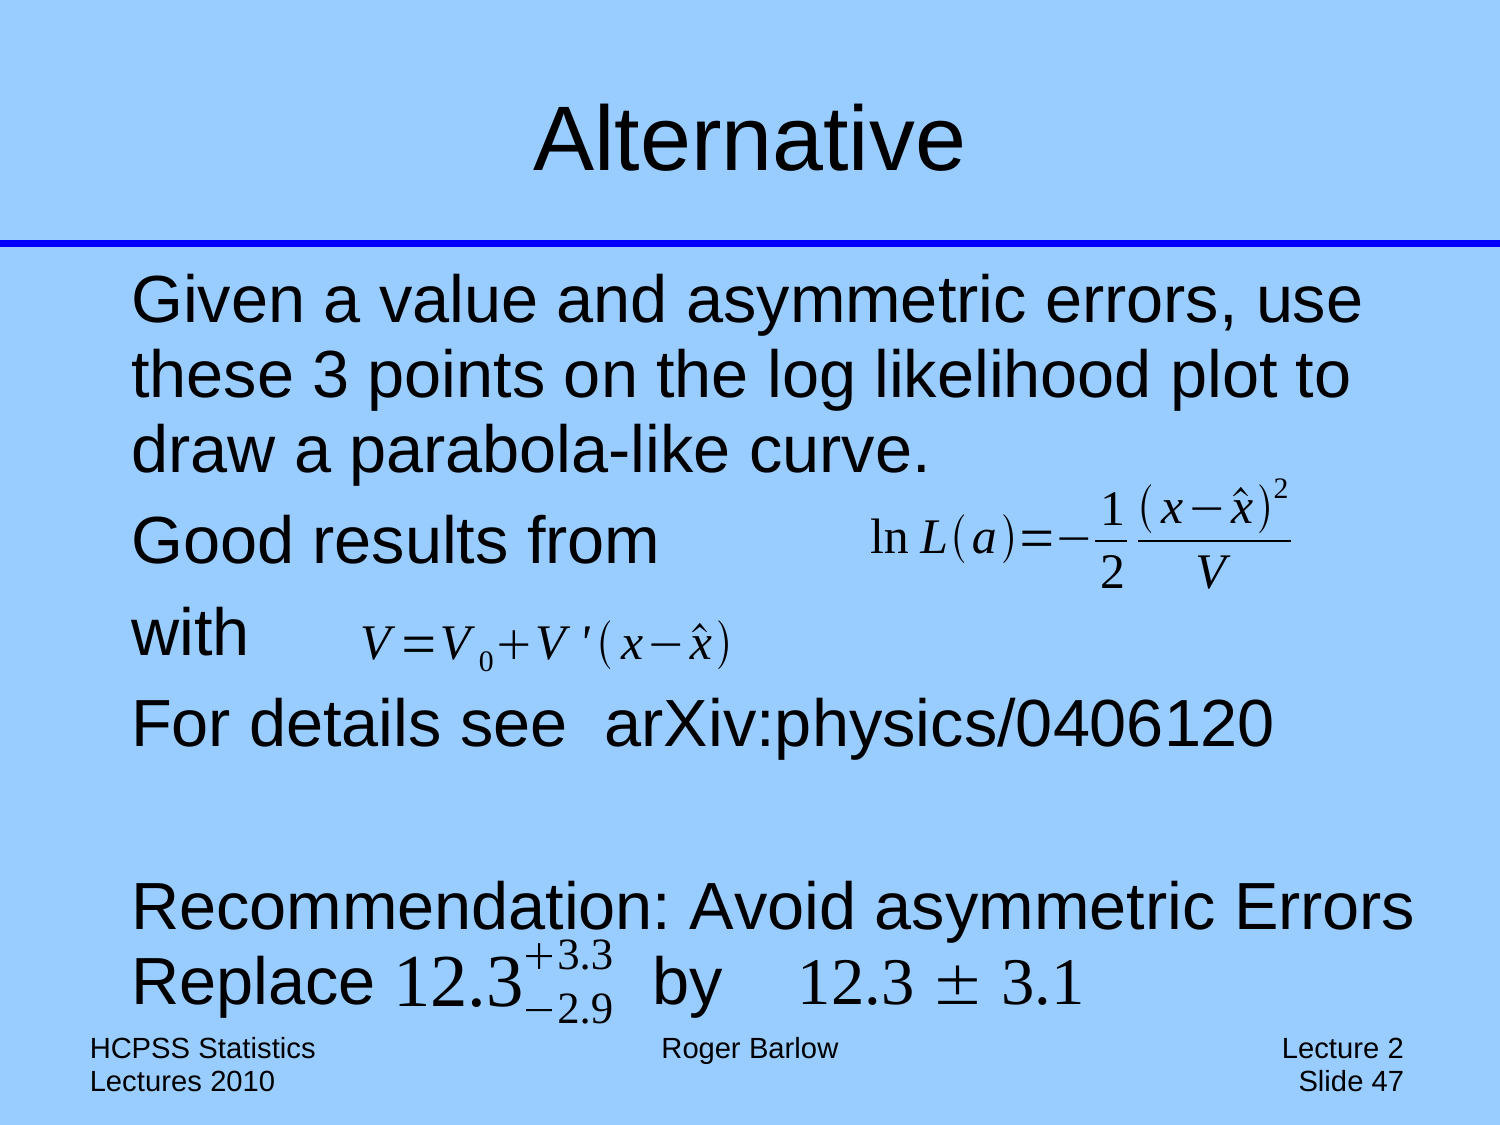

# Alternative
Given a value and asymmetric errors, use these 3 points on the log likelihood plot to draw a parabola-like curve.
Good results from
with
For details see arXiv:physics/0406120
Recommendation: Avoid asymmetric Errors Replace by 12.3  3.1
47